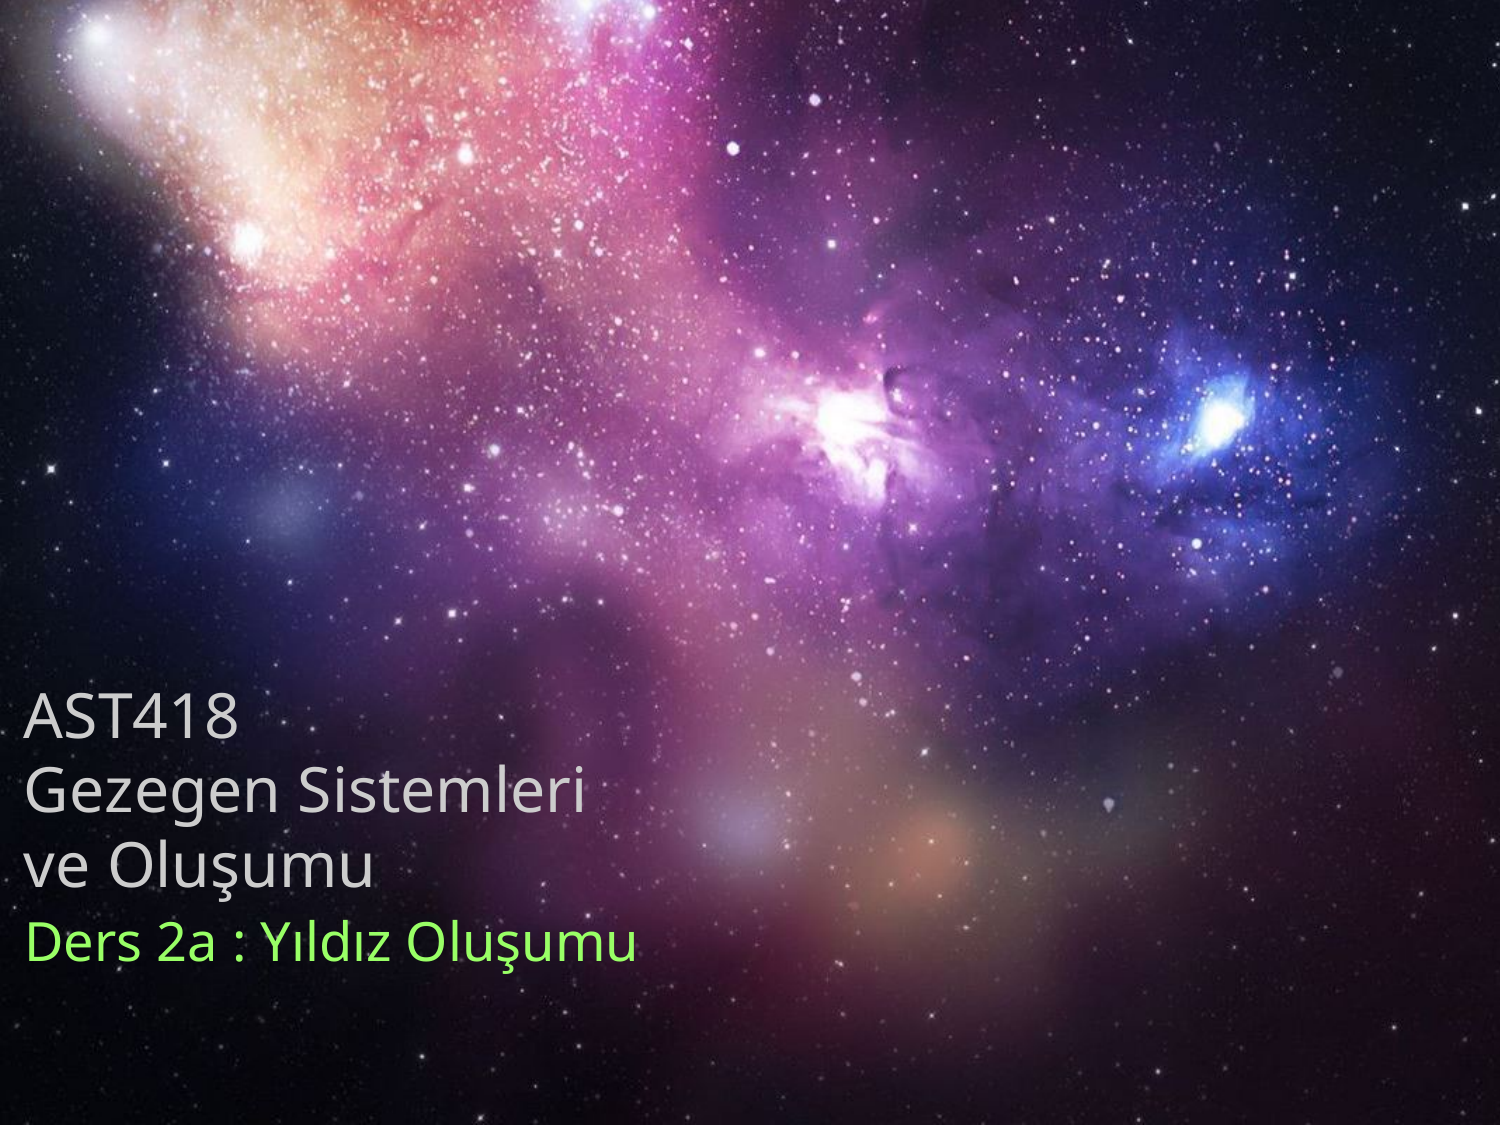

# AST418 Gezegen Sistemleri ve Oluşumu
Ders 2a : Yıldız Oluşumu